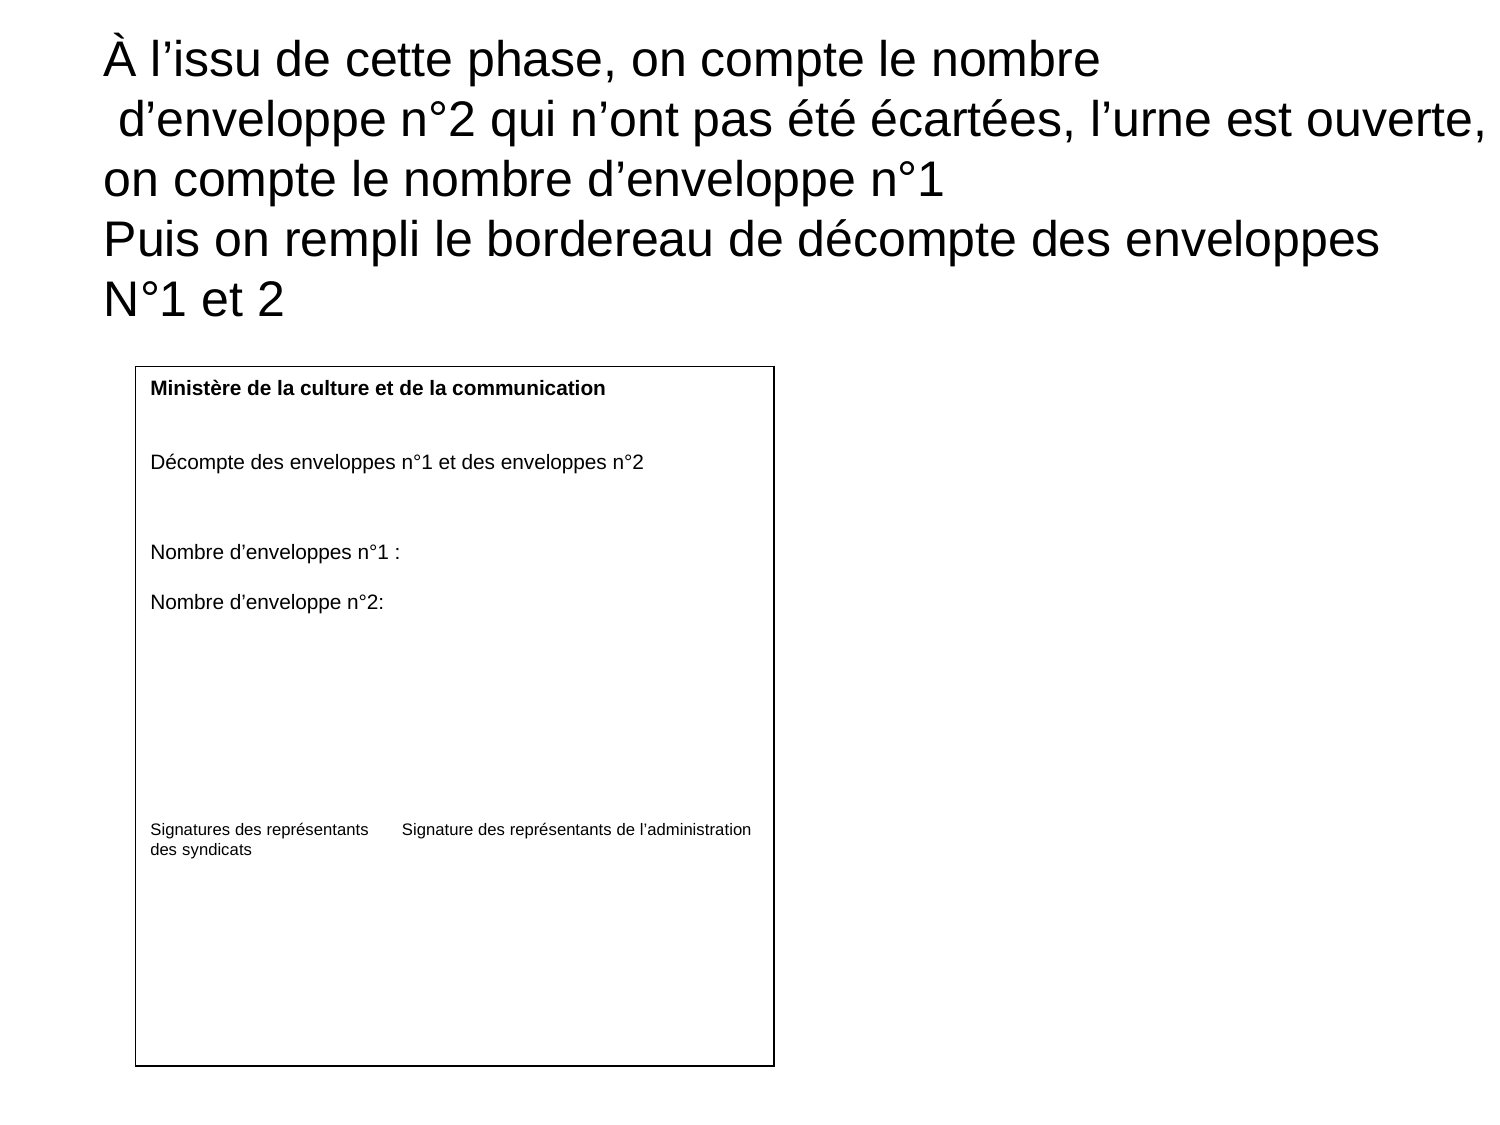

À l’issu de cette phase, on compte le nombre
 d’enveloppe n°2 qui n’ont pas été écartées, l’urne est ouverte,
on compte le nombre d’enveloppe n°1
Puis on rempli le bordereau de décompte des enveloppes
N°1 et 2
Ministère de la culture et de la communication
Décompte des enveloppes n°1 et des enveloppes n°2
Nombre d’enveloppes n°1 :
Nombre d’enveloppe n°2:
Signatures des représentants Signature des représentants de l’administration
des syndicats